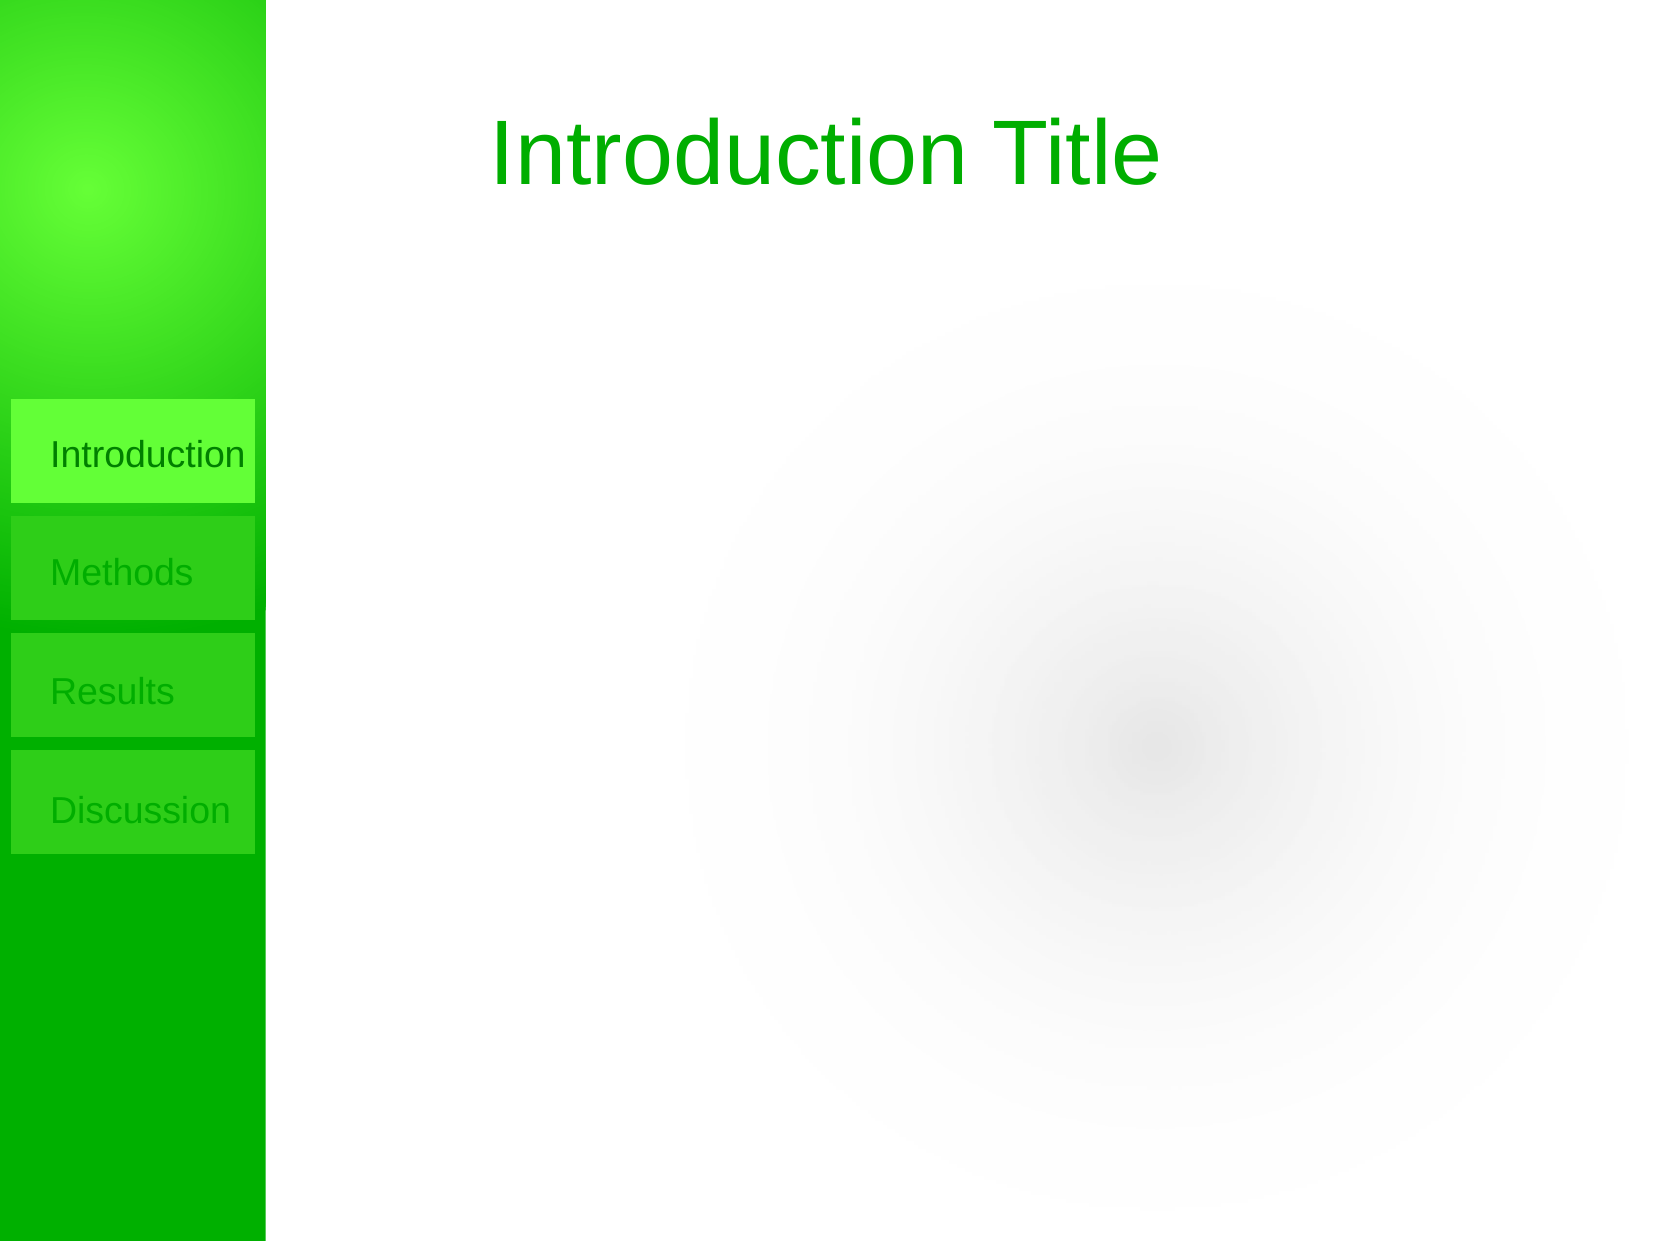

# Introduction Title
Introduction
Methods
Results
Discussion